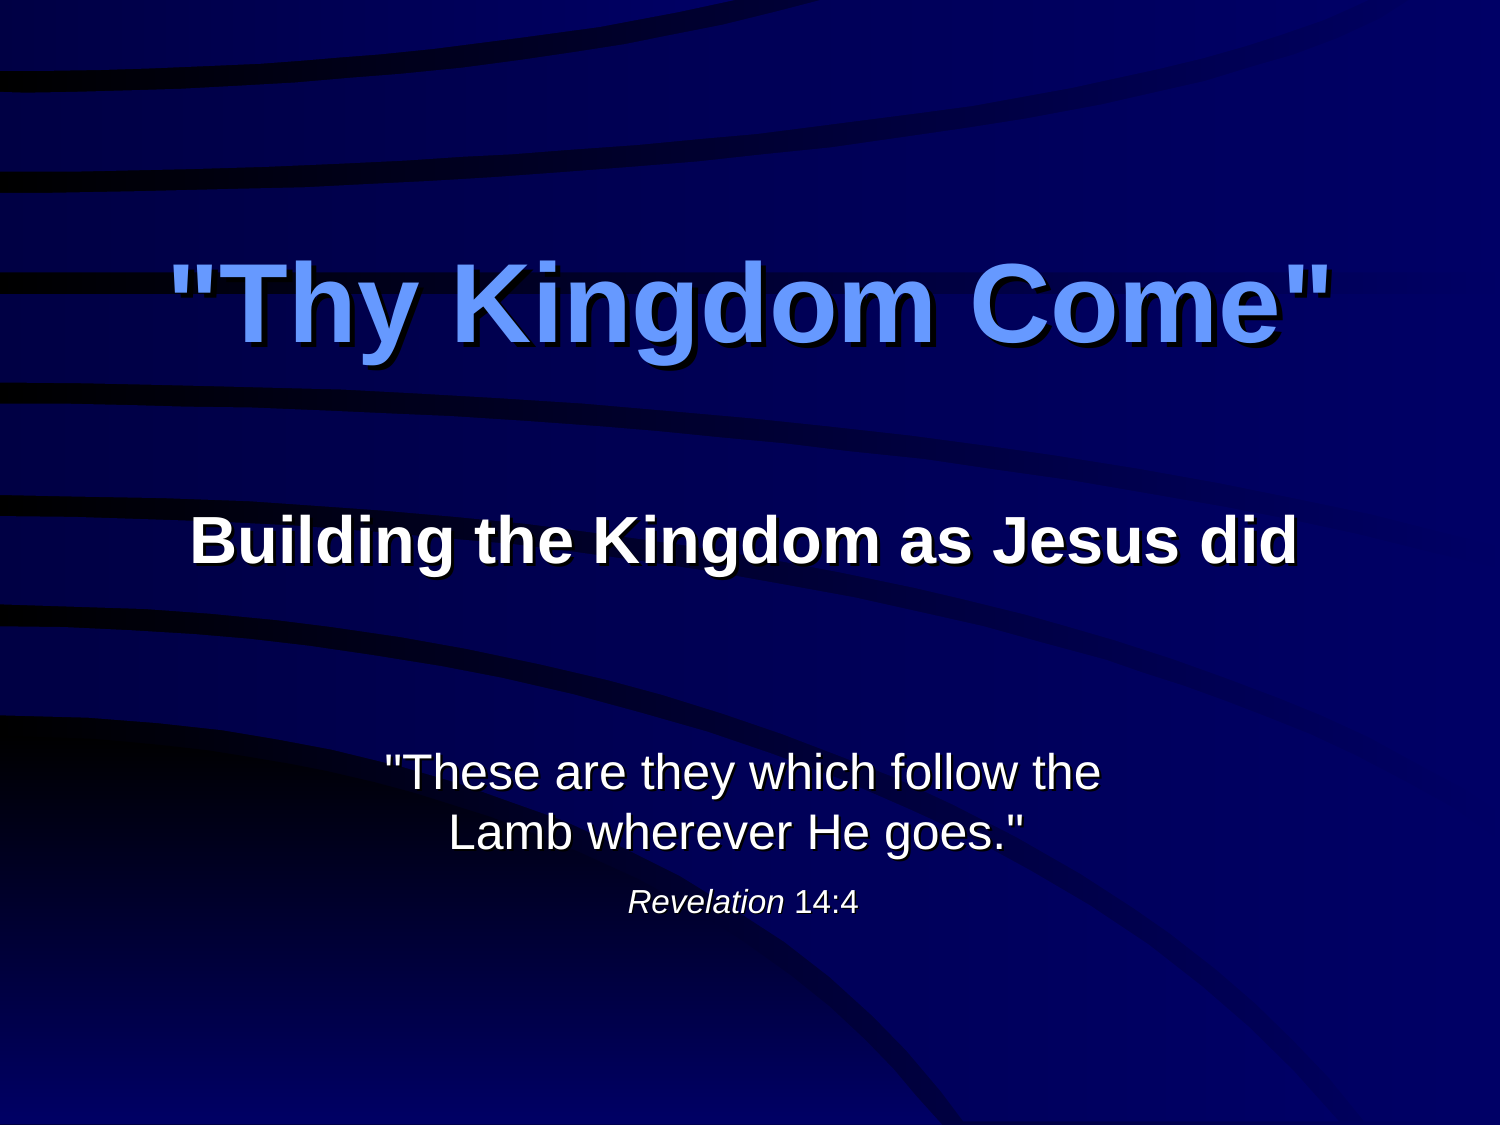

# "Thy Kingdom Come"
Building the Kingdom as Jesus did
"These are they which follow the Lamb wherever He goes."
Revelation 14:4